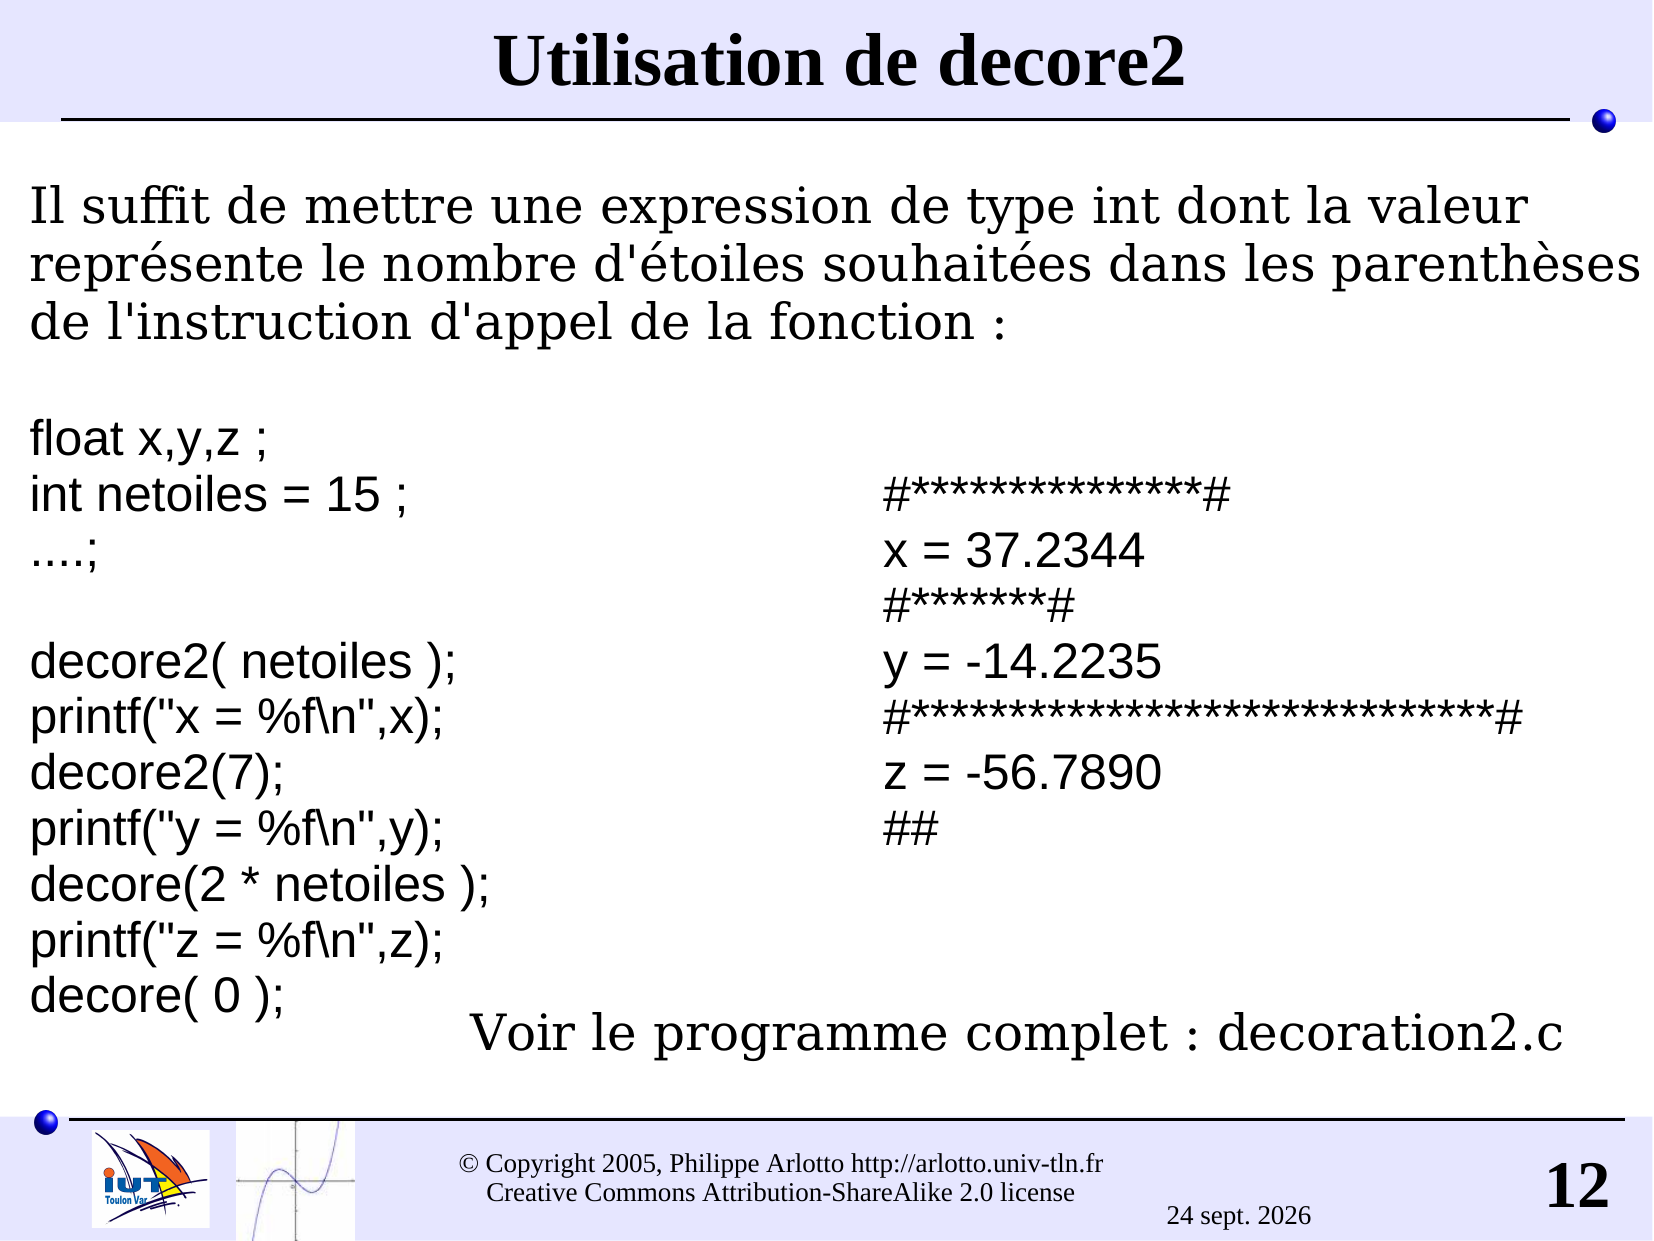

# Utilisation de decore2
Il suffit de mettre une expression de type int dont la valeur
représente le nombre d'étoiles souhaitées dans les parenthèses
de l'instruction d'appel de la fonction :
float x,y,z ;
int netoiles = 15 ;
....;
decore2( netoiles );
printf("x = %f\n",x);
decore2(7);
printf("y = %f\n",y);
decore(2 * netoiles );
printf("z = %f\n",z);
decore( 0 );
#***************#
x = 37.2344
#*******#
y = -14.2235
#******************************#
z = -56.7890
##
Voir le programme complet : decoration2.c